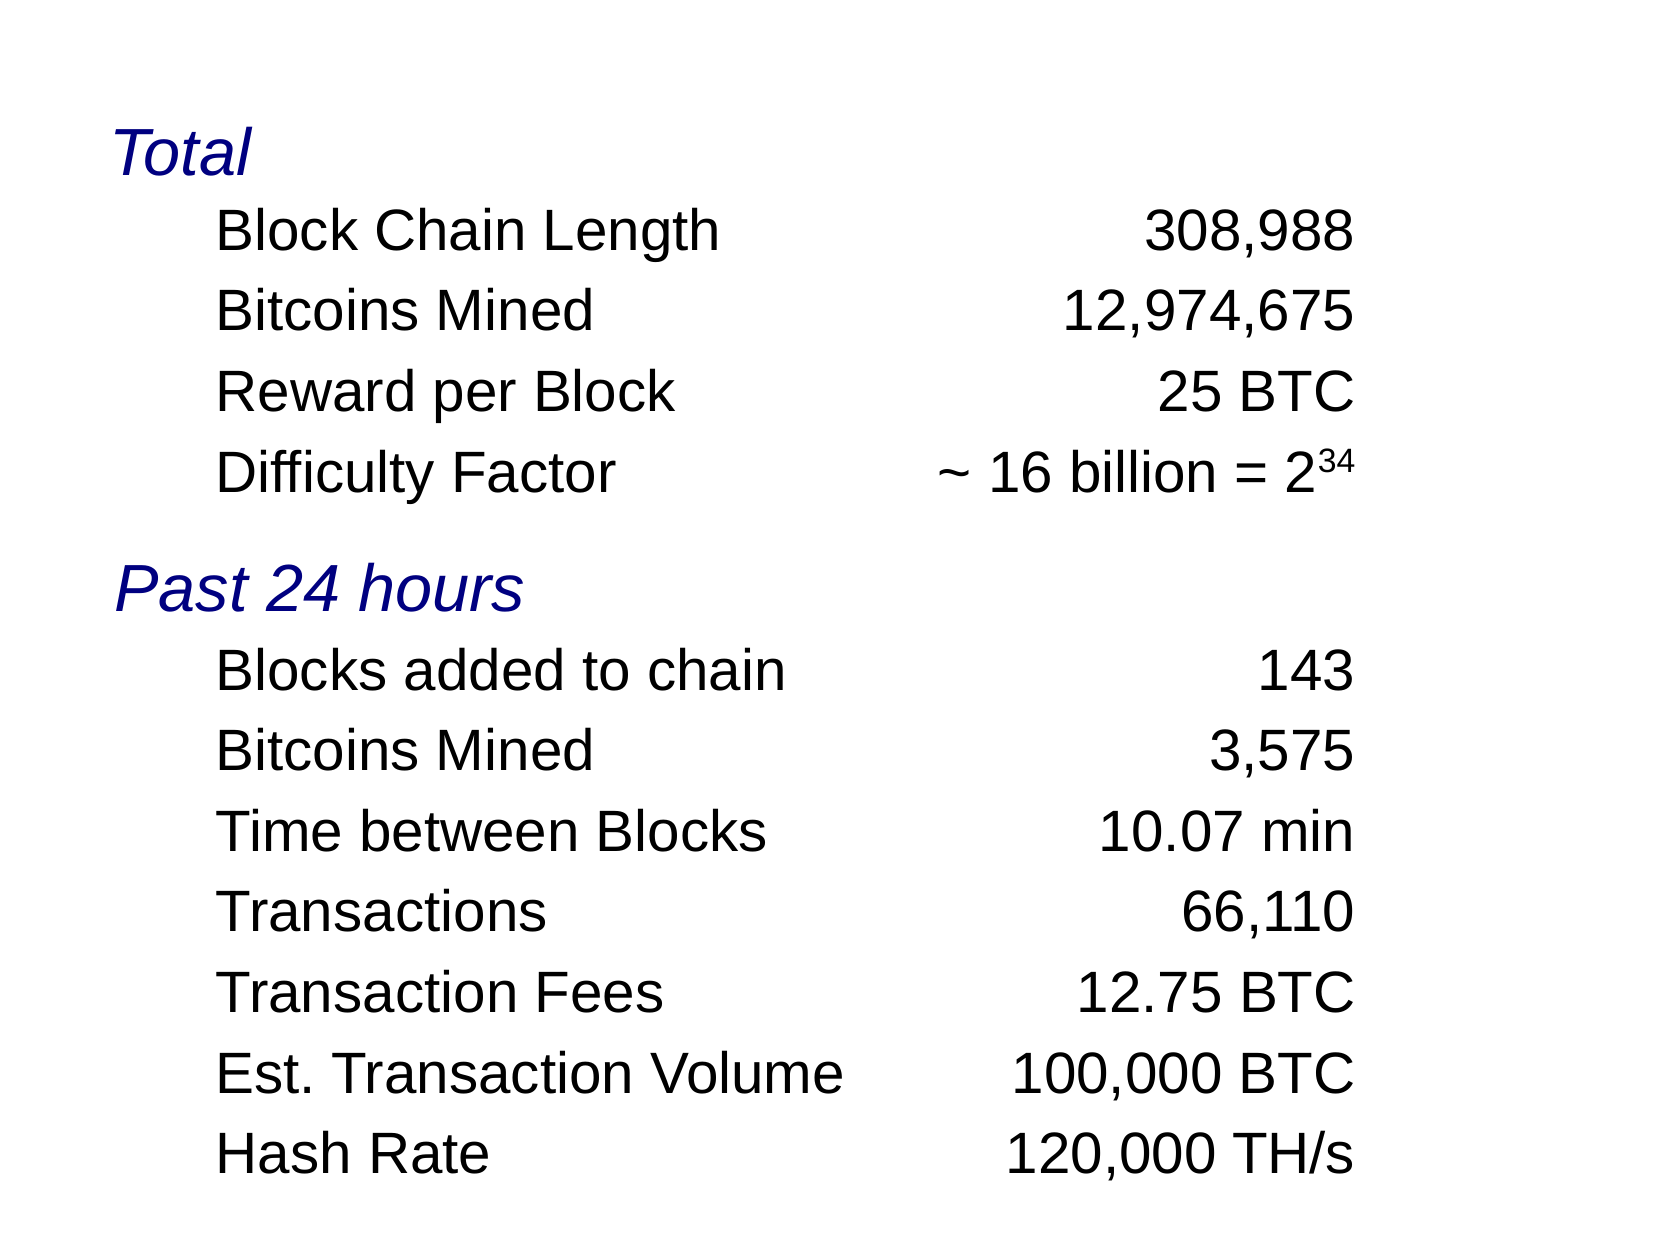

Total
| Block Chain Length | 308,988 |
| --- | --- |
| Bitcoins Mined | 12,974,675 |
| Reward per Block | 25 BTC |
| Difficulty Factor | ~ 16 billion = 234 |
| | |
| | |
| Blocks added to chain | 143 |
| Bitcoins Mined | 3,575 |
| Time between Blocks | 10.07 min |
| Transactions | 66,110 |
| Transaction Fees | 12.75 BTC |
| Est. Transaction Volume | 100,000 BTC |
| Hash Rate | 120,000 TH/s |
Past 24 hours